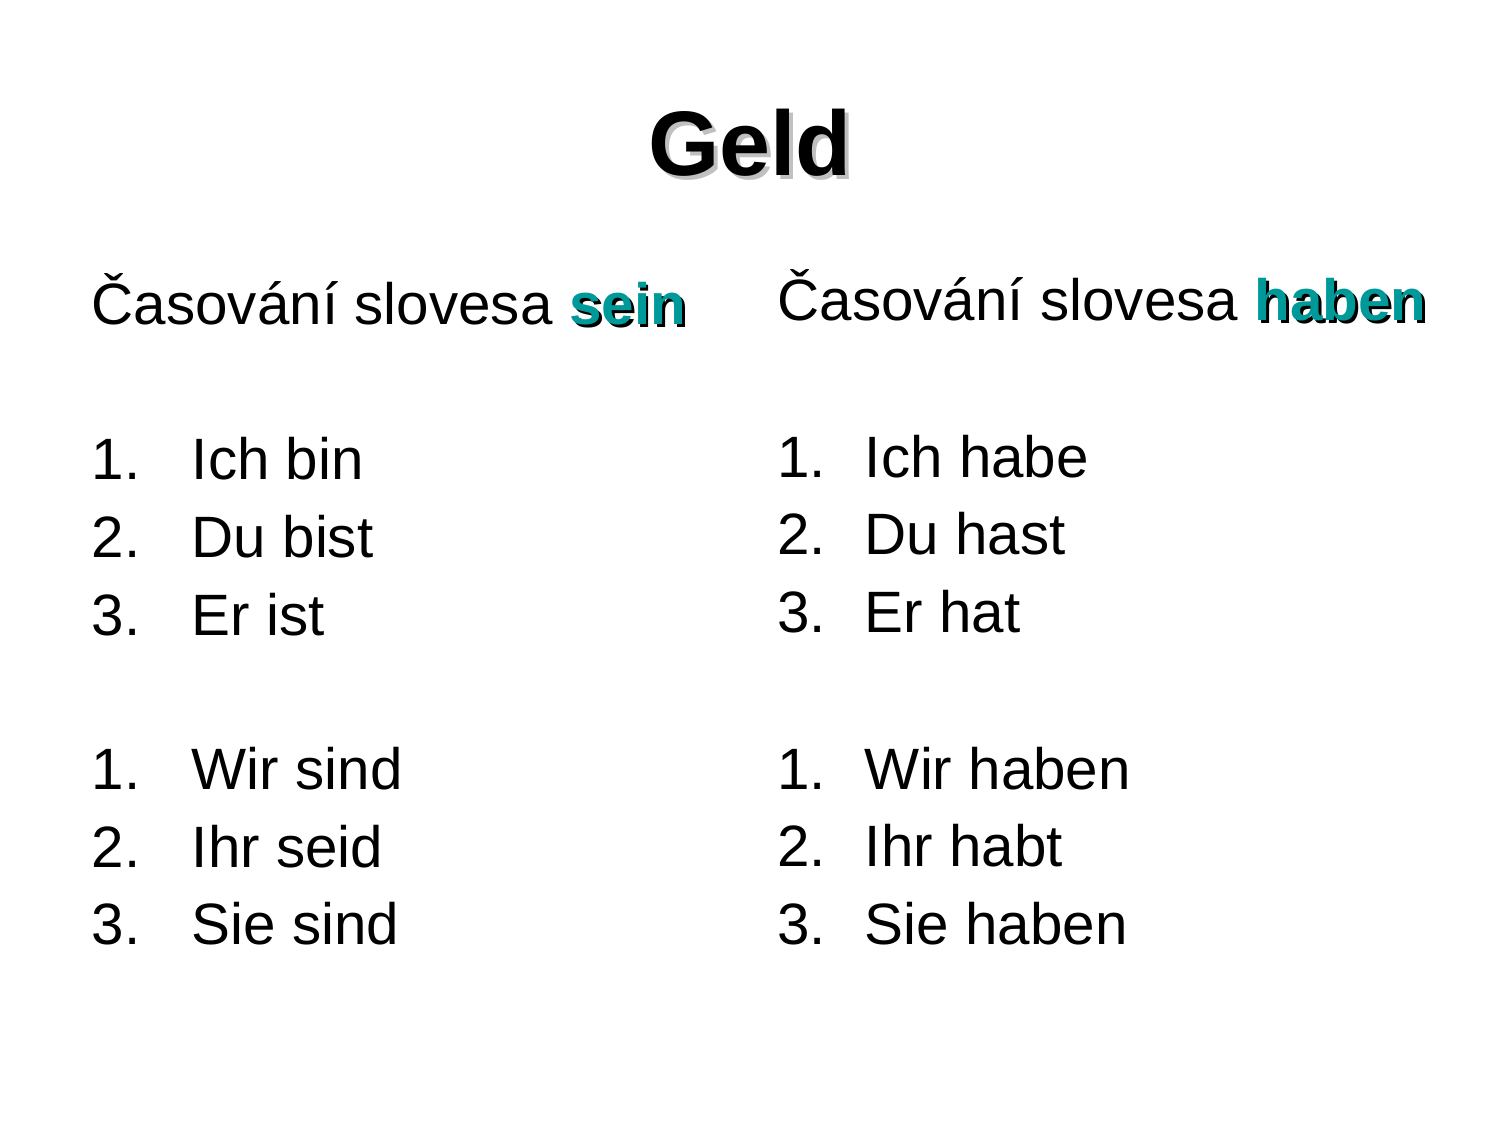

# Geld
Časování slovesa haben
Ich habe
Du hast
Er hat
1.	Wir haben
2. 	Ihr habt
3.	Sie haben
Časování slovesa sein
Ich bin
Du bist
Er ist
1.	Wir sind
Ihr seid
Sie sind